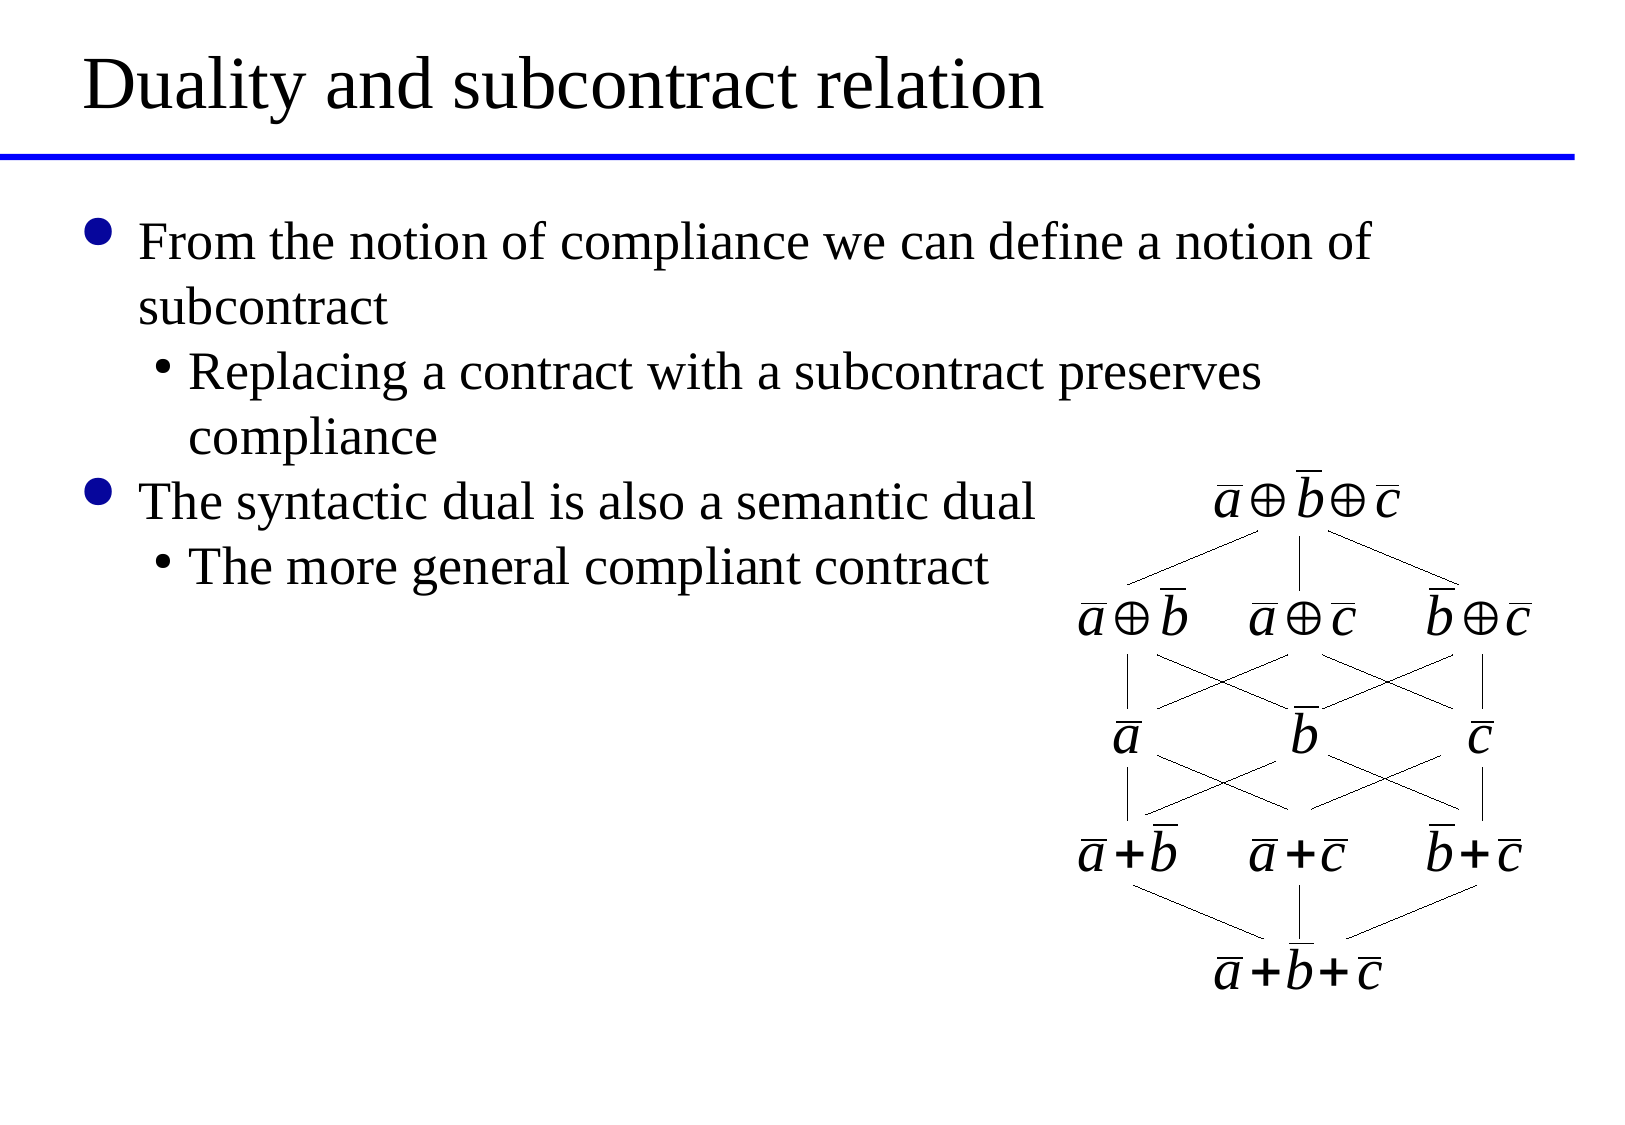

Duality and subcontract relation
From the notion of compliance we can define a notion of subcontract
Replacing a contract with a subcontract preserves compliance
The syntactic dual is also a semantic dual
The more general compliant contract